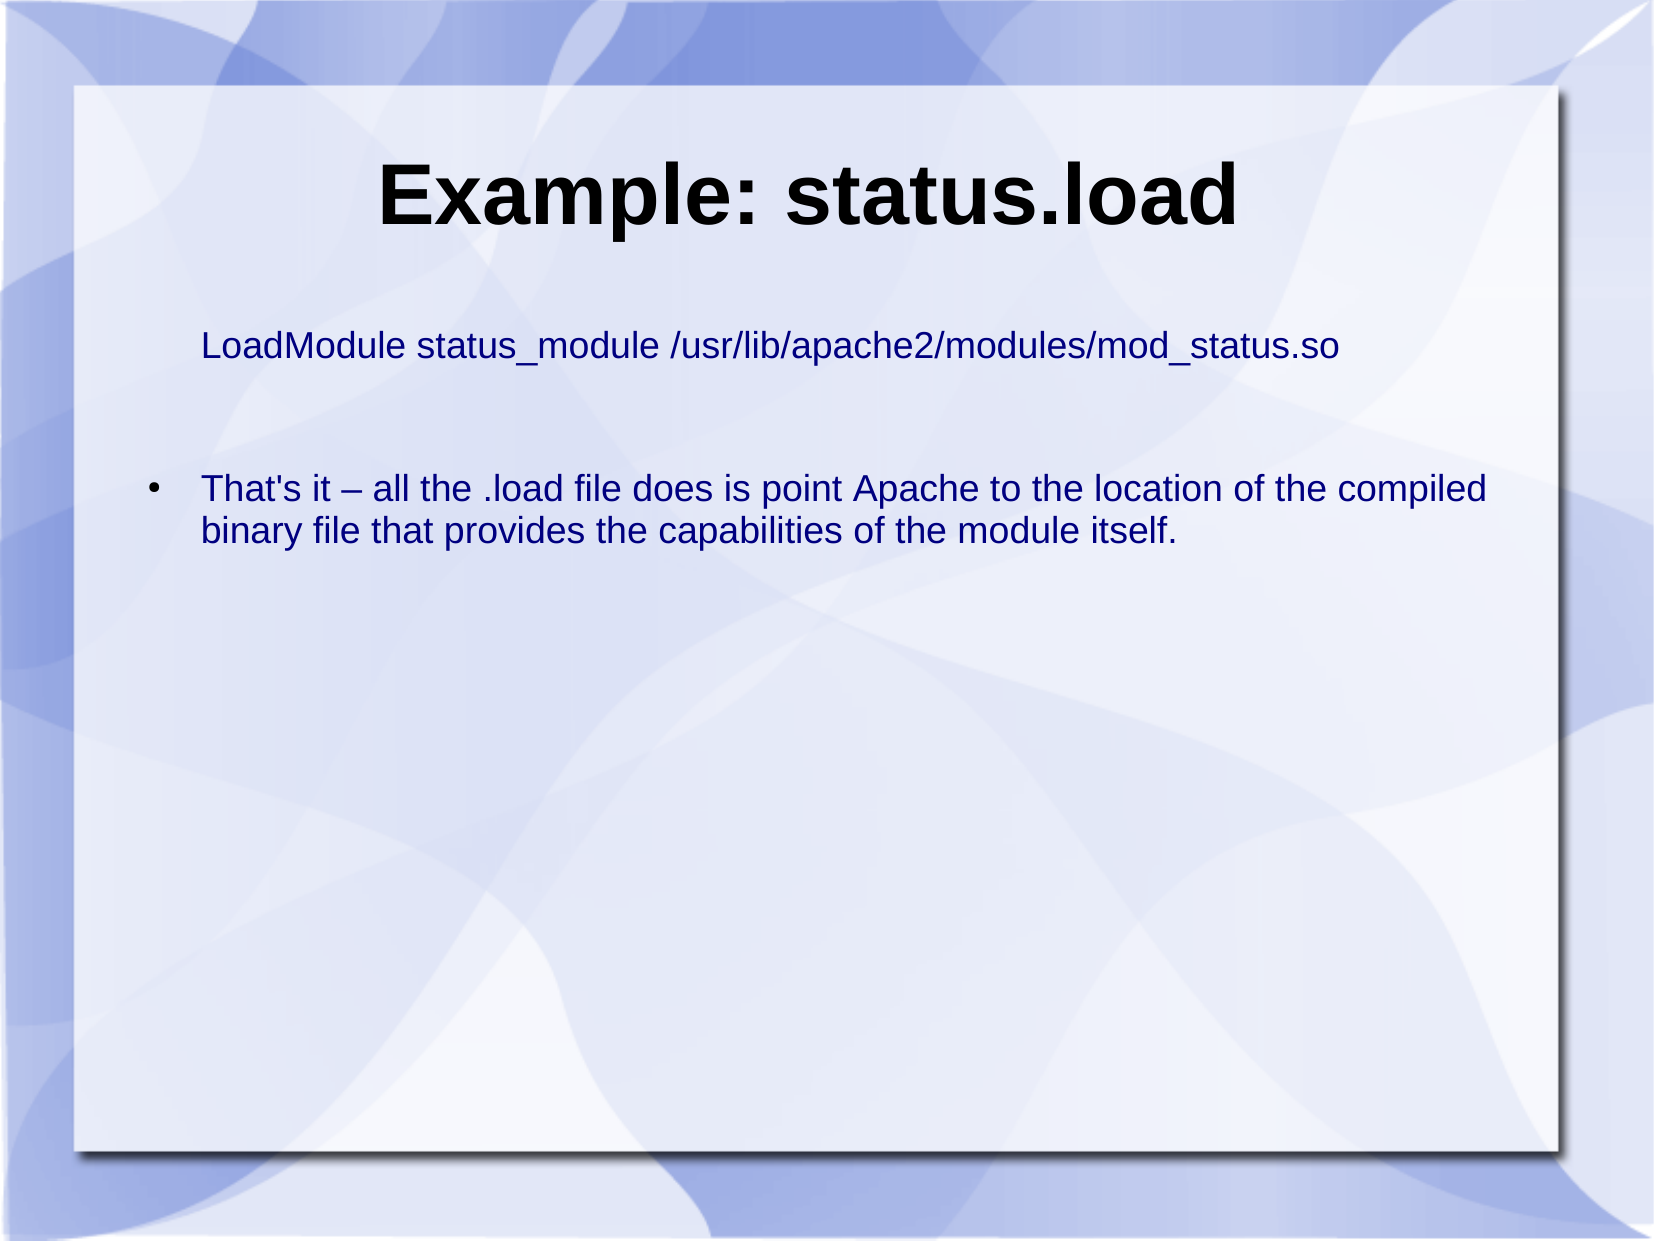

# Example: status.load
LoadModule status_module /usr/lib/apache2/modules/mod_status.so
That's it – all the .load file does is point Apache to the location of the compiled binary file that provides the capabilities of the module itself.